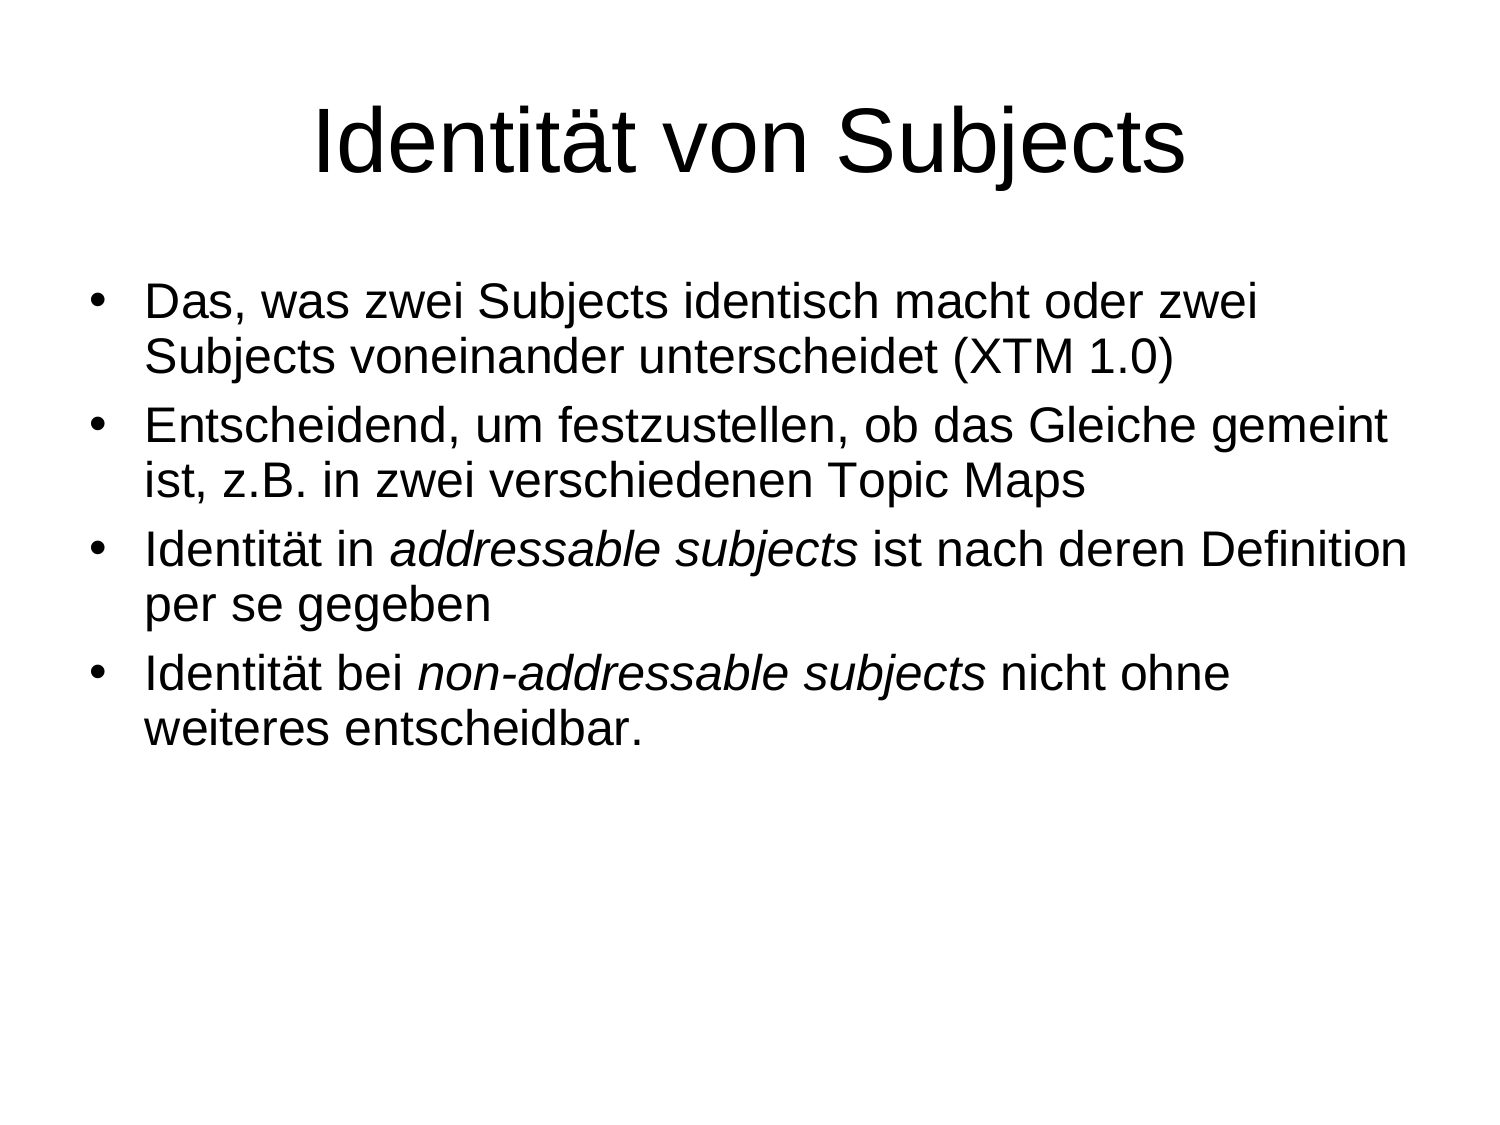

# Identität von Subjects
Das, was zwei Subjects identisch macht oder zwei Subjects voneinander unterscheidet (XTM 1.0)
Entscheidend, um festzustellen, ob das Gleiche gemeint ist, z.B. in zwei verschiedenen Topic Maps
Identität in addressable subjects ist nach deren Definition per se gegeben
Identität bei non-addressable subjects nicht ohne weiteres entscheidbar.